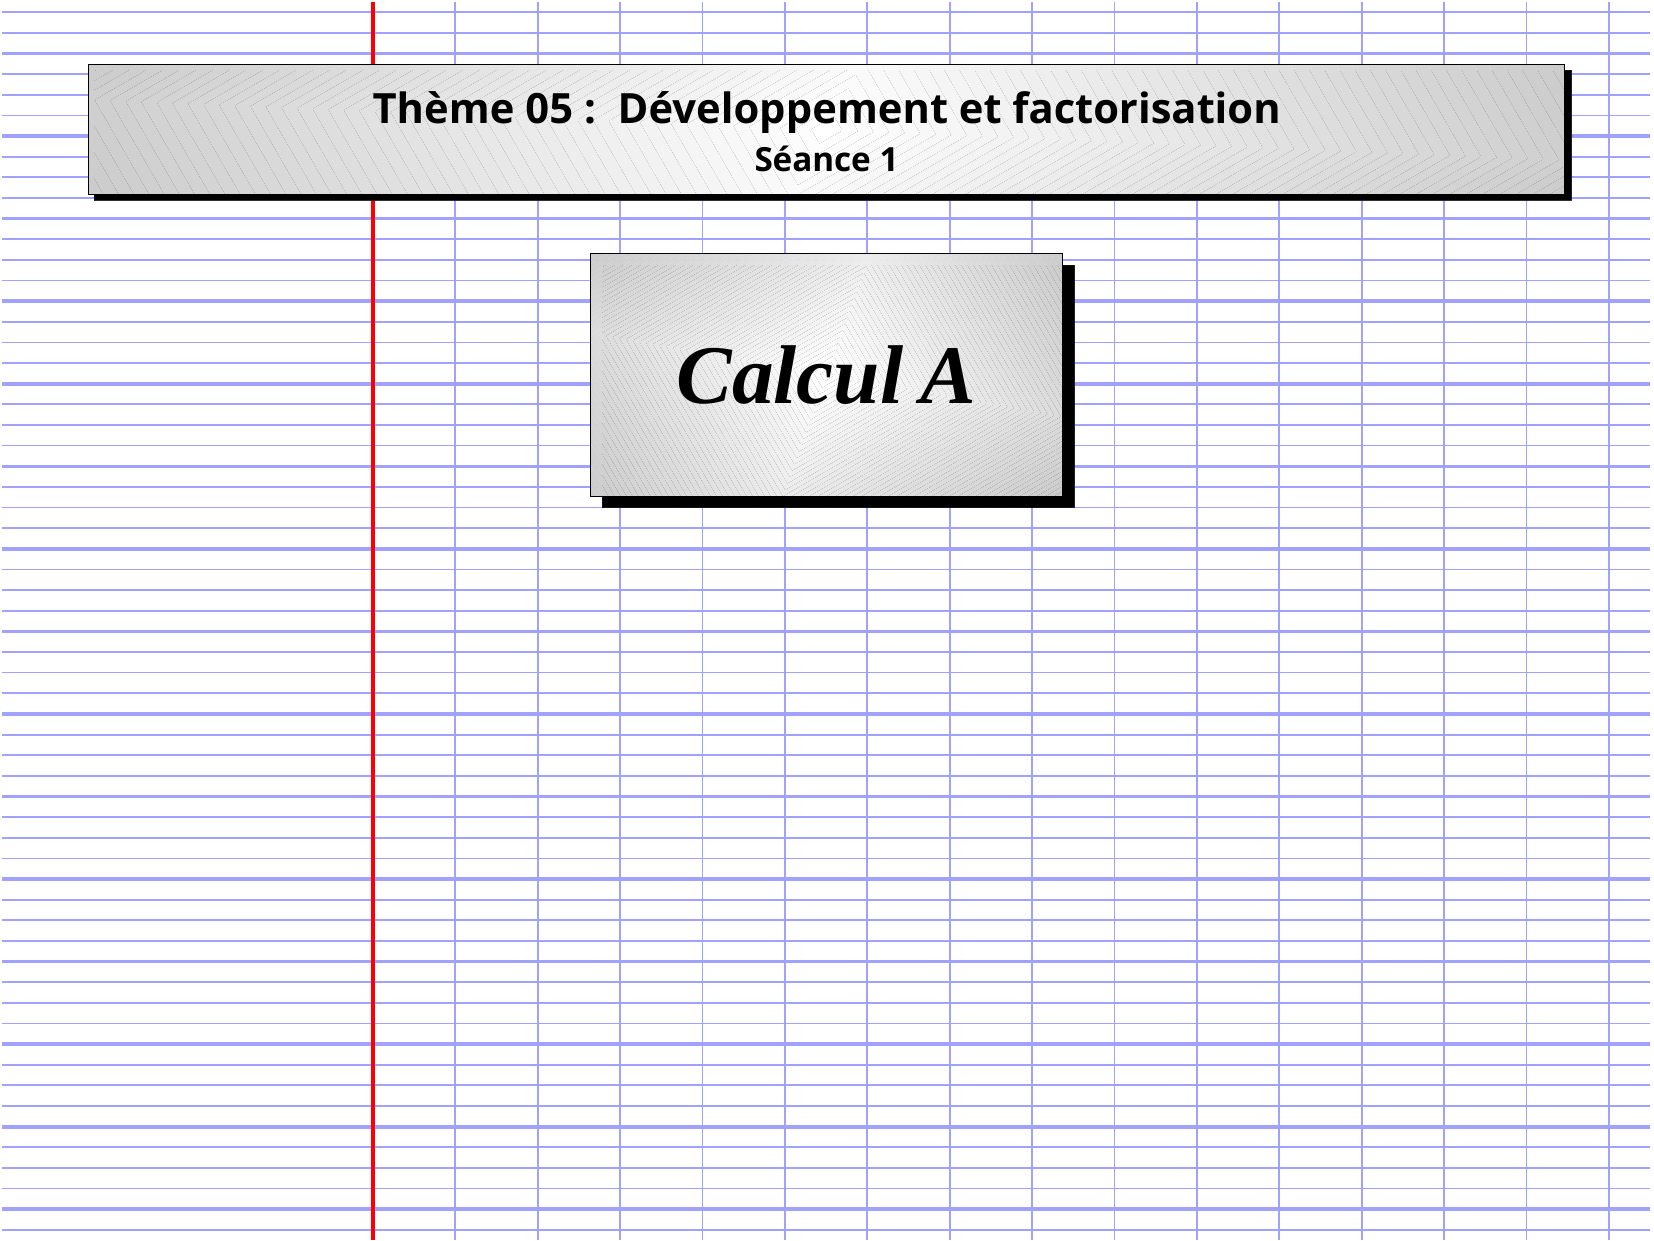

Thème 05 : Développement et factorisation
Séance 1
Calcul A